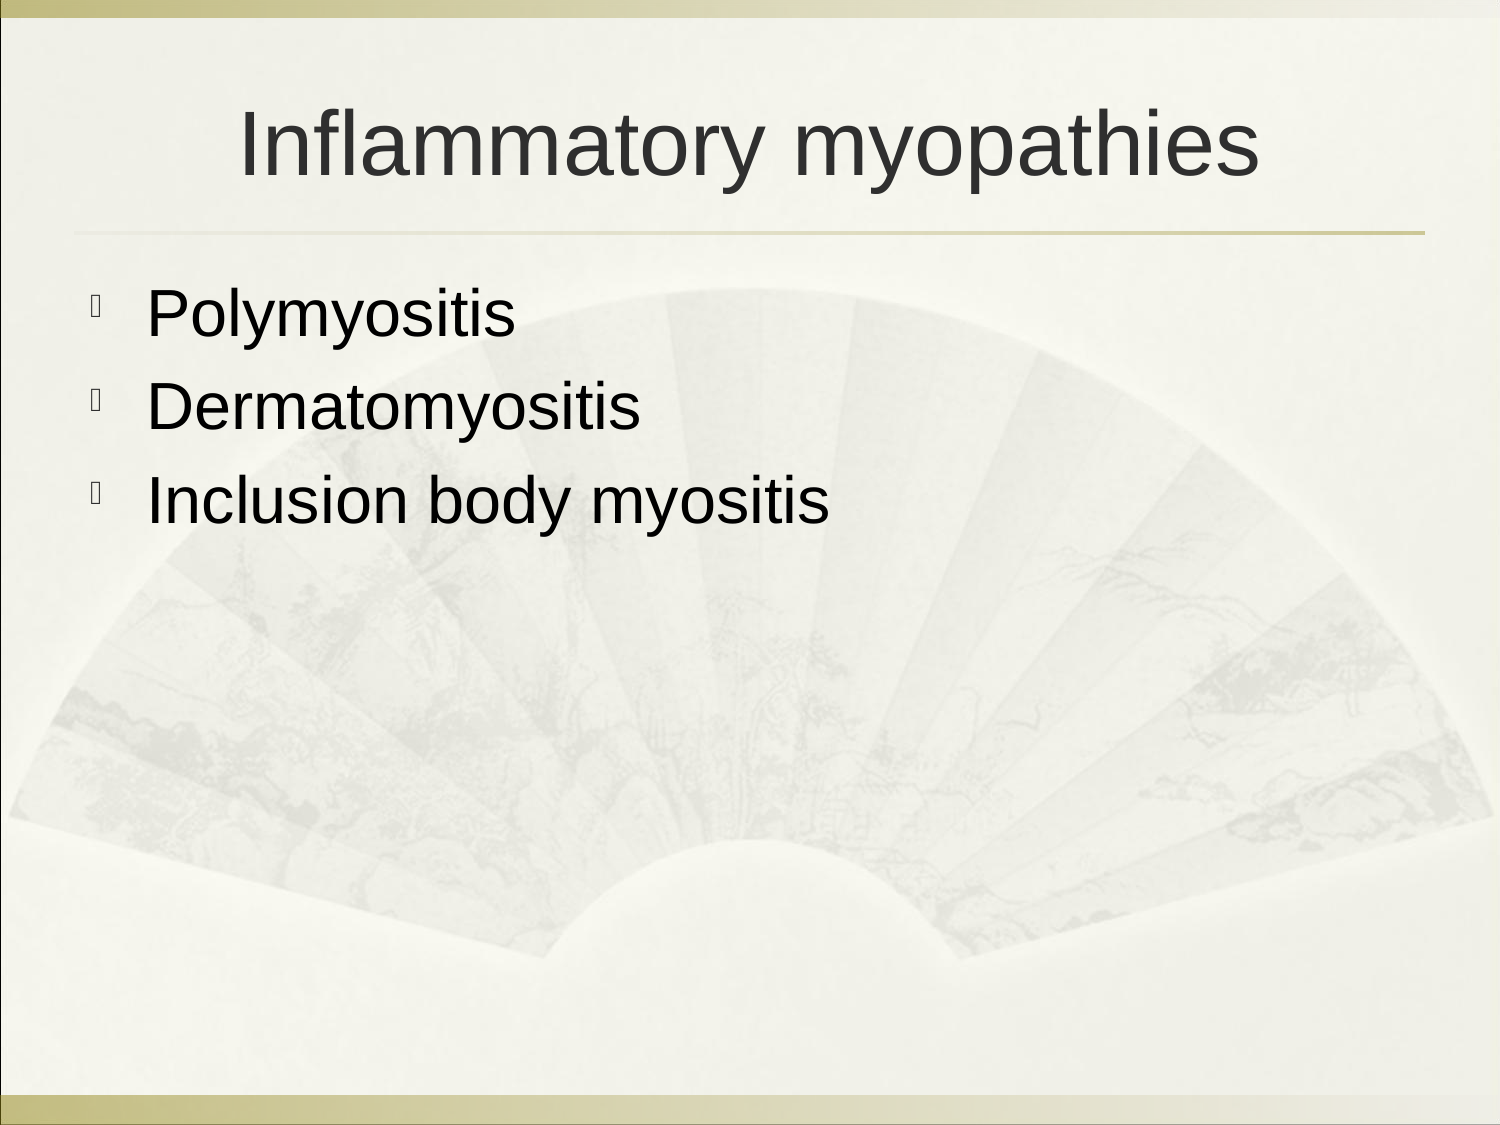

# Inflammatory myopathies
Polymyositis
Dermatomyositis
Inclusion body myositis